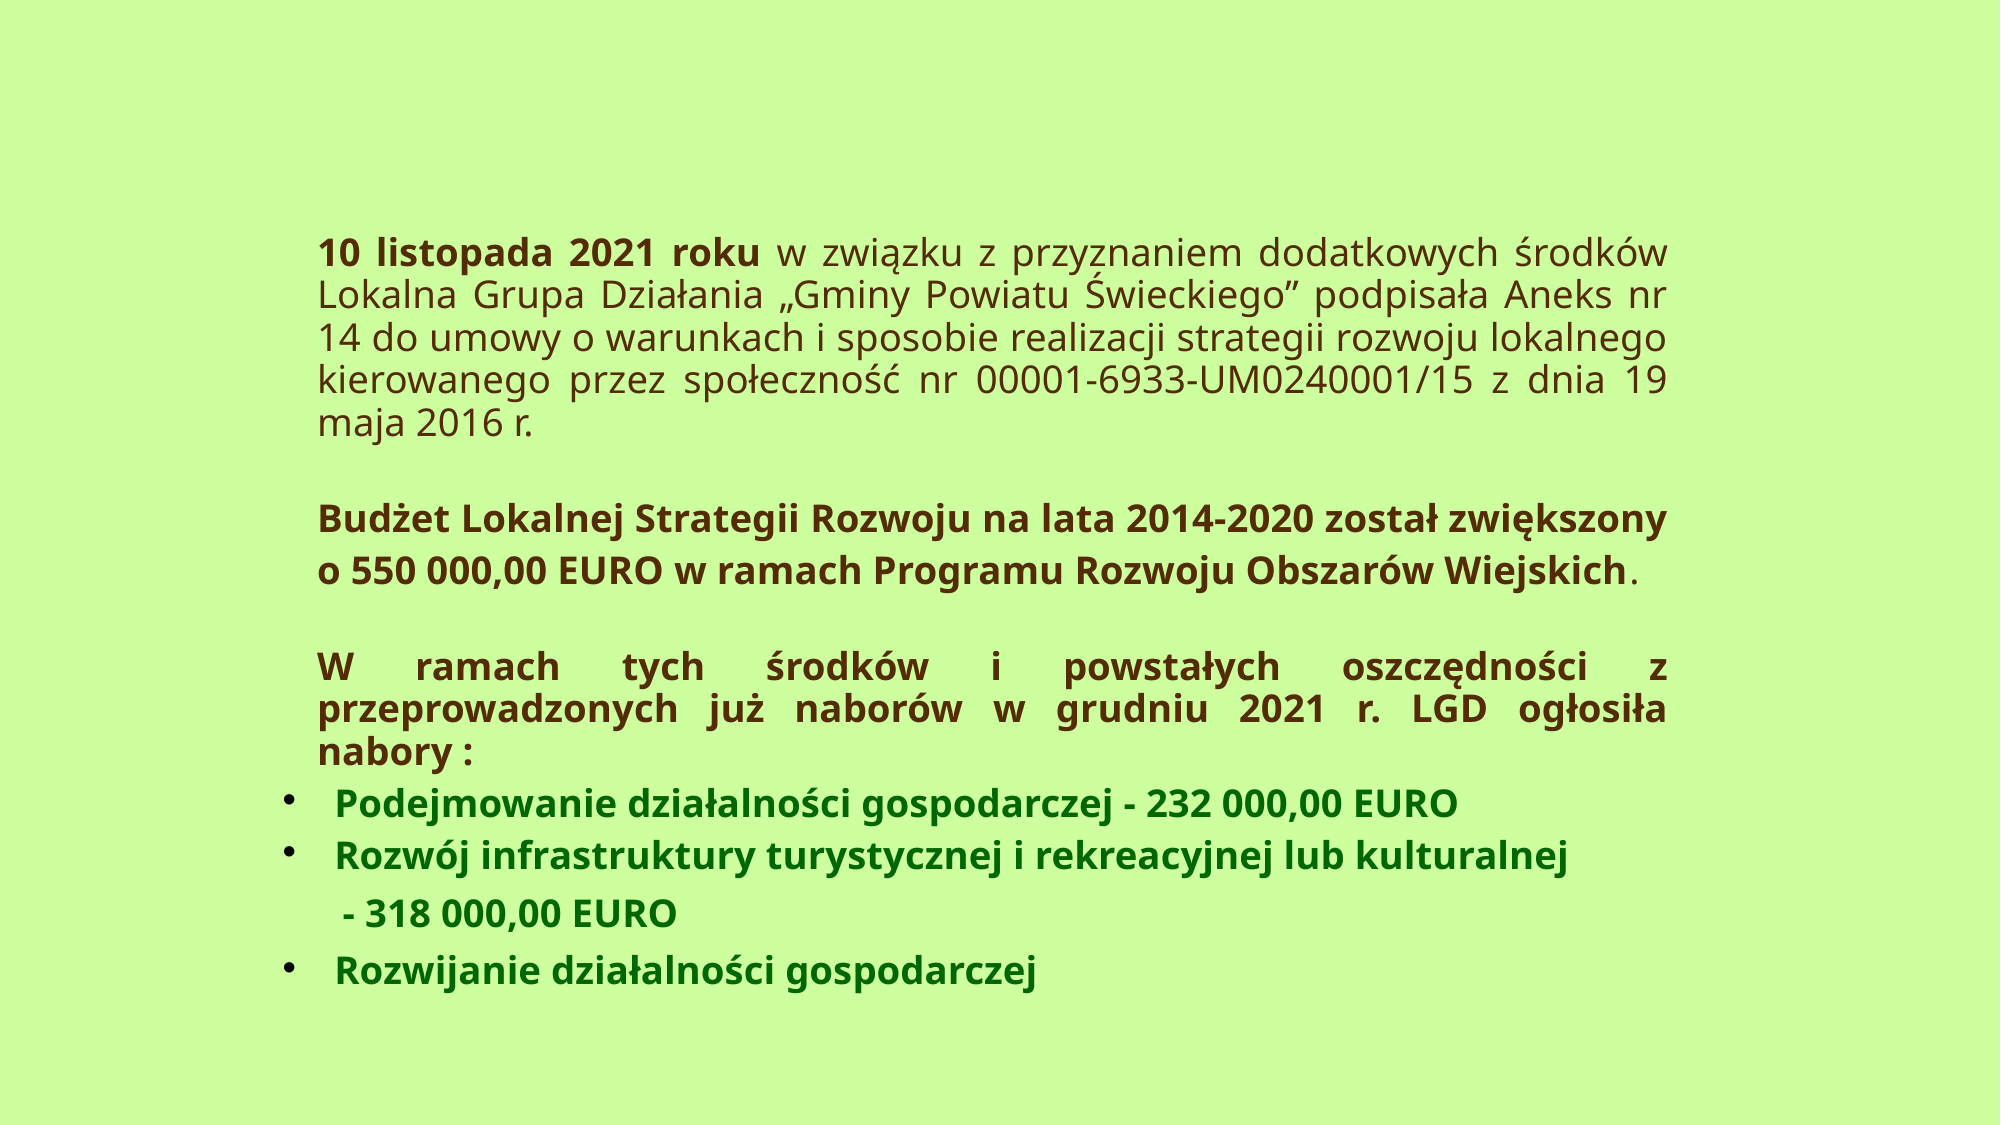

# 10 listopada 2021 roku w związku z przyznaniem dodatkowych środków Lokalna Grupa Działania „Gminy Powiatu Świeckiego” podpisała Aneks nr 14 do umowy o warunkach i sposobie realizacji strategii rozwoju lokalnego kierowanego przez społeczność nr 00001-6933-UM0240001/15 z dnia 19 maja 2016 r.
Budżet Lokalnej Strategii Rozwoju na lata 2014-2020 został zwiększony
o 550 000,00 EURO w ramach Programu Rozwoju Obszarów Wiejskich.
W ramach tych środków i powstałych oszczędności z przeprowadzonych już naborów w grudniu 2021 r. LGD ogłosiła nabory :
Podejmowanie działalności gospodarczej - 232 000,00 EURO
Rozwój infrastruktury turystycznej i rekreacyjnej lub kulturalnej
 - 318 000,00 EURO
Rozwijanie działalności gospodarczej